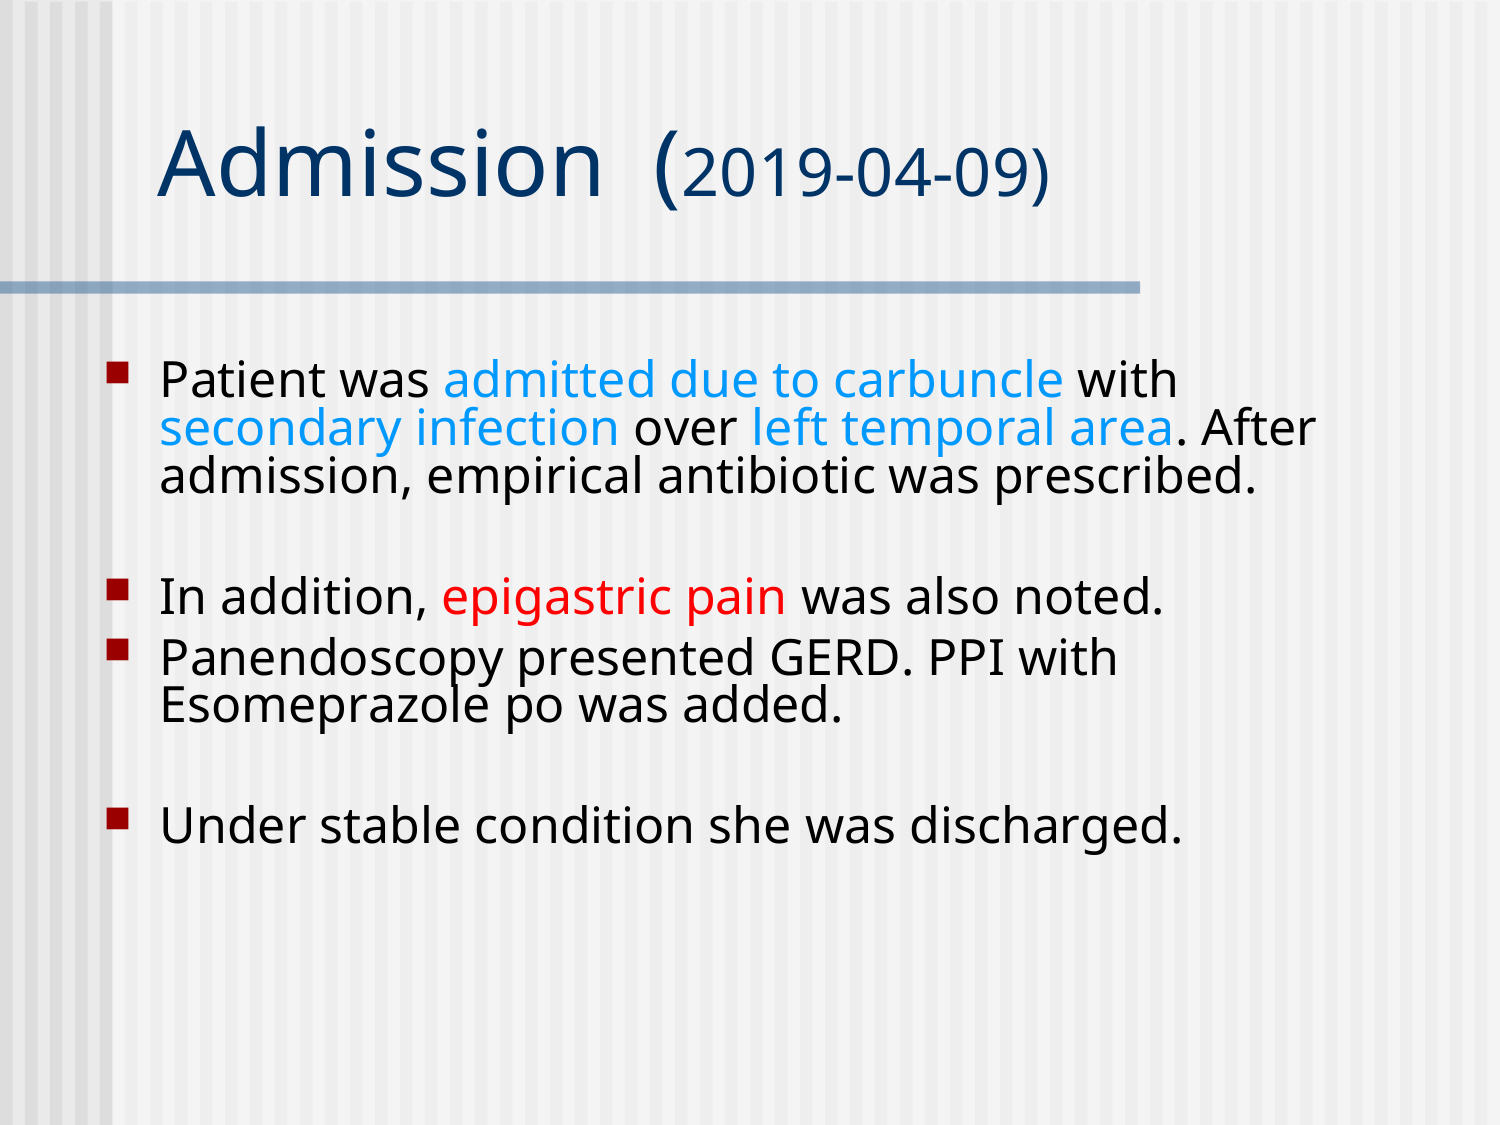

# Admission (2019-04-09)
Patient was admitted due to carbuncle with secondary infection over left temporal area. After admission, empirical antibiotic was prescribed.
In addition, epigastric pain was also noted.
Panendoscopy presented GERD. PPI with Esomeprazole po was added.
Under stable condition she was discharged.